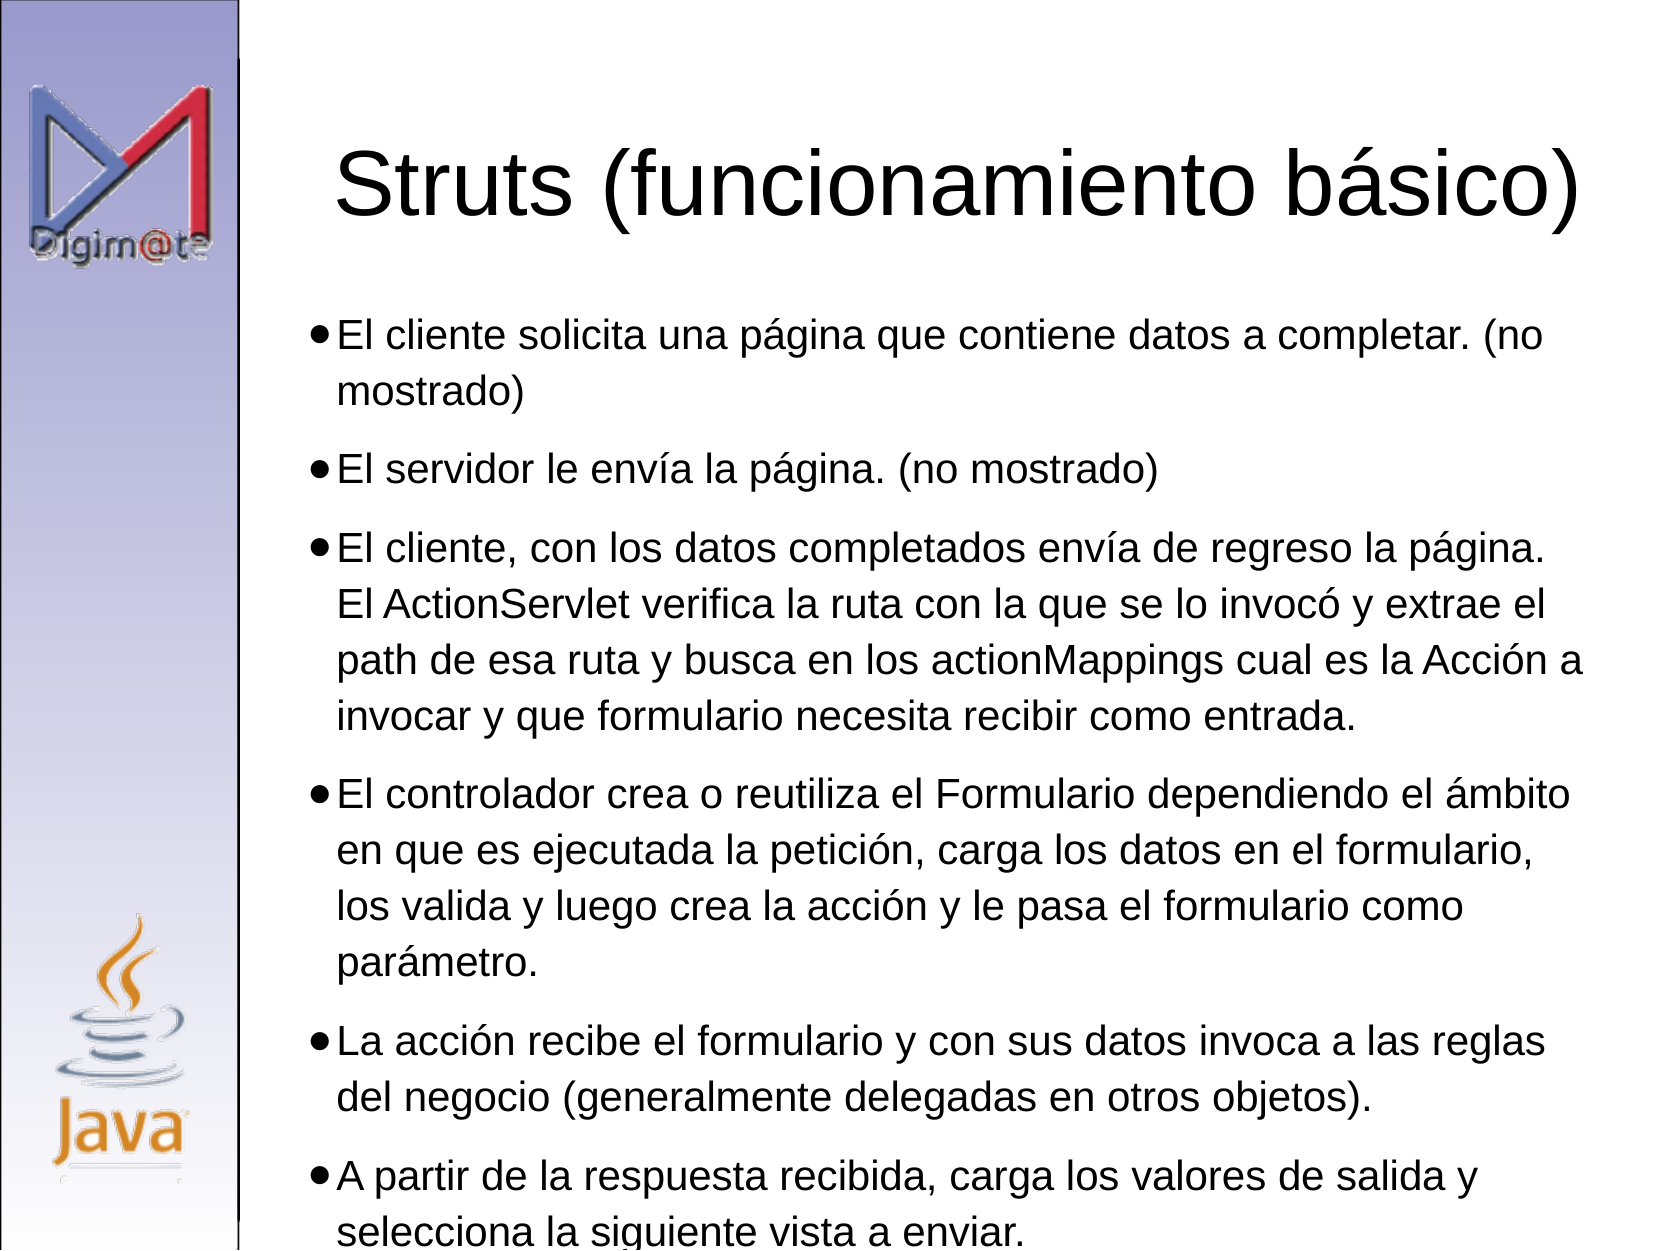

# Struts (funcionamiento básico)
El cliente solicita una página que contiene datos a completar. (no mostrado)
El servidor le envía la página. (no mostrado)
El cliente, con los datos completados envía de regreso la página. El ActionServlet verifica la ruta con la que se lo invocó y extrae el path de esa ruta y busca en los actionMappings cual es la Acción a invocar y que formulario necesita recibir como entrada.
El controlador crea o reutiliza el Formulario dependiendo el ámbito en que es ejecutada la petición, carga los datos en el formulario, los valida y luego crea la acción y le pasa el formulario como parámetro.
La acción recibe el formulario y con sus datos invoca a las reglas del negocio (generalmente delegadas en otros objetos).
A partir de la respuesta recibida, carga los valores de salida y selecciona la siguiente vista a enviar.